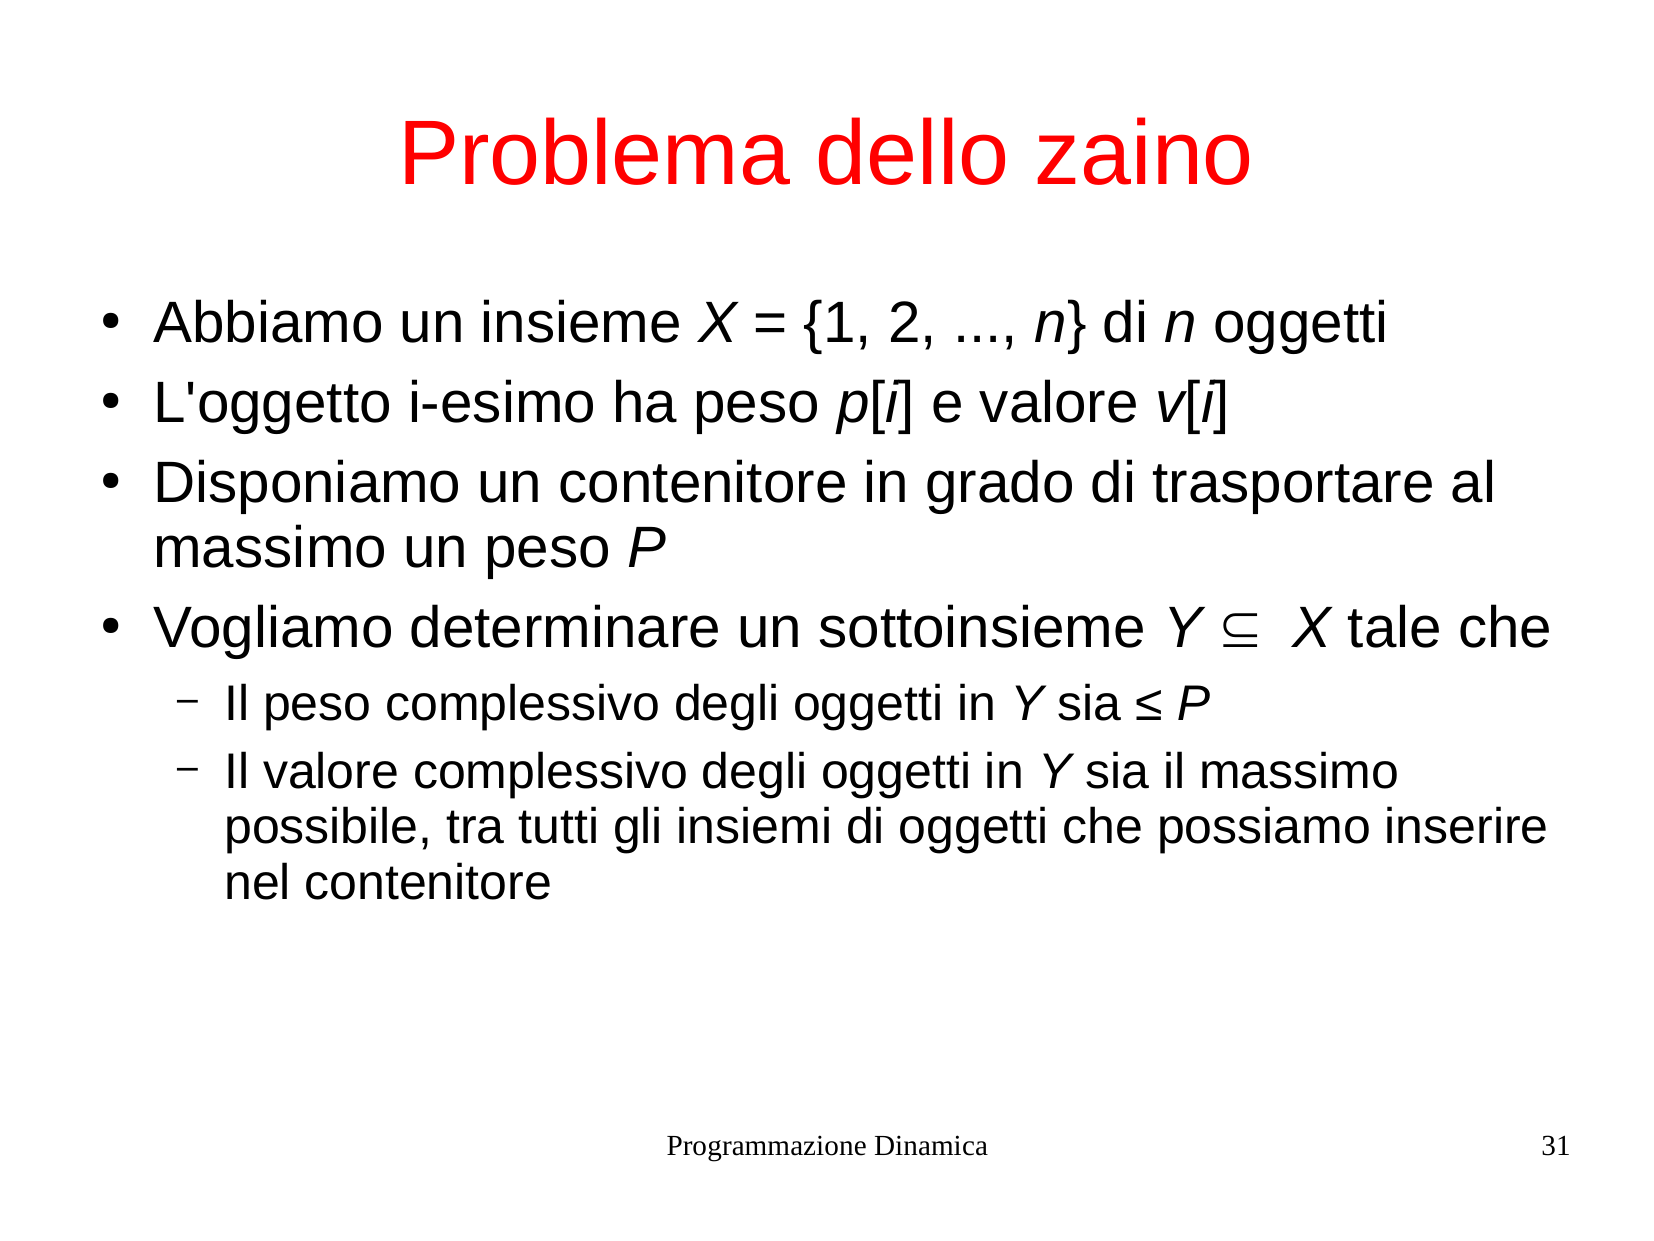

# Problema dello zaino
Abbiamo un insieme X = {1, 2, ..., n} di n oggetti
L'oggetto i-esimo ha peso p[i] e valore v[i]
Disponiamo un contenitore in grado di trasportare al massimo un peso P
Vogliamo determinare un sottoinsieme Y  X tale che
Il peso complessivo degli oggetti in Y sia ≤ P
Il valore complessivo degli oggetti in Y sia il massimo possibile, tra tutti gli insiemi di oggetti che possiamo inserire nel contenitore
Programmazione Dinamica
31